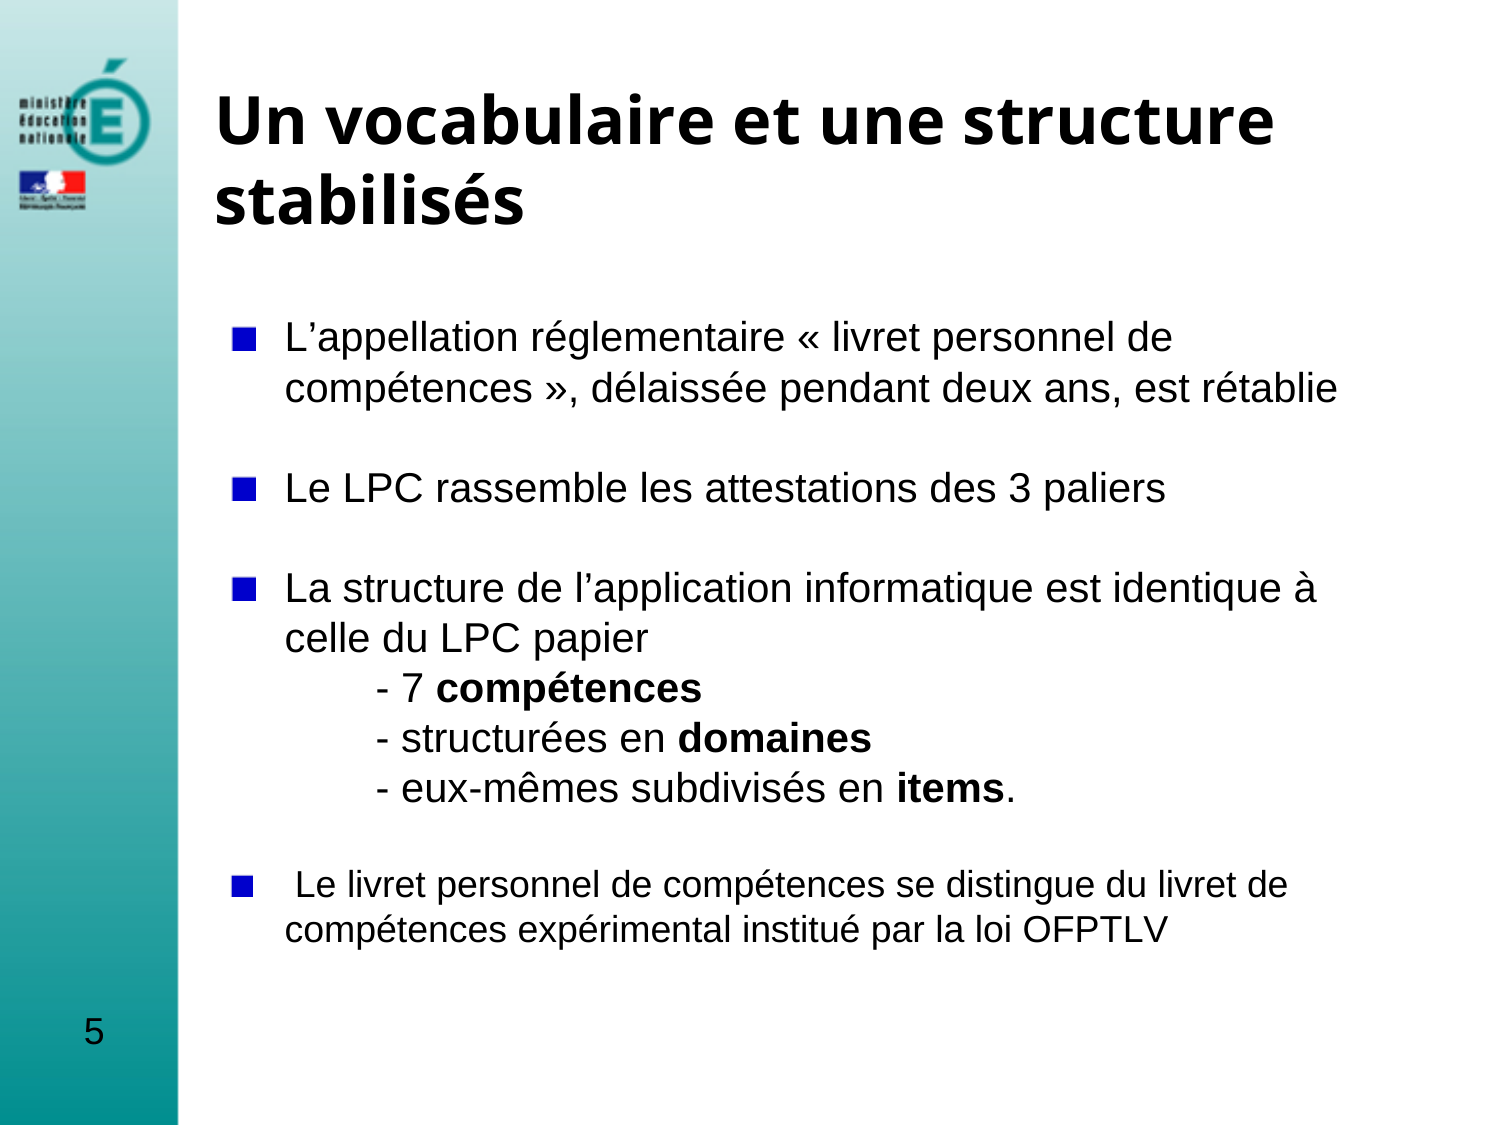

# Un vocabulaire et une structure stabilisés
L’appellation réglementaire « livret personnel de compétences », délaissée pendant deux ans, est rétablie
Le LPC rassemble les attestations des 3 paliers
La structure de l’application informatique est identique à celle du LPC papier
		- 7 compétences
		- structurées en domaines
		- eux-mêmes subdivisés en items.
 Le livret personnel de compétences se distingue du livret de compétences expérimental institué par la loi OFPTLV